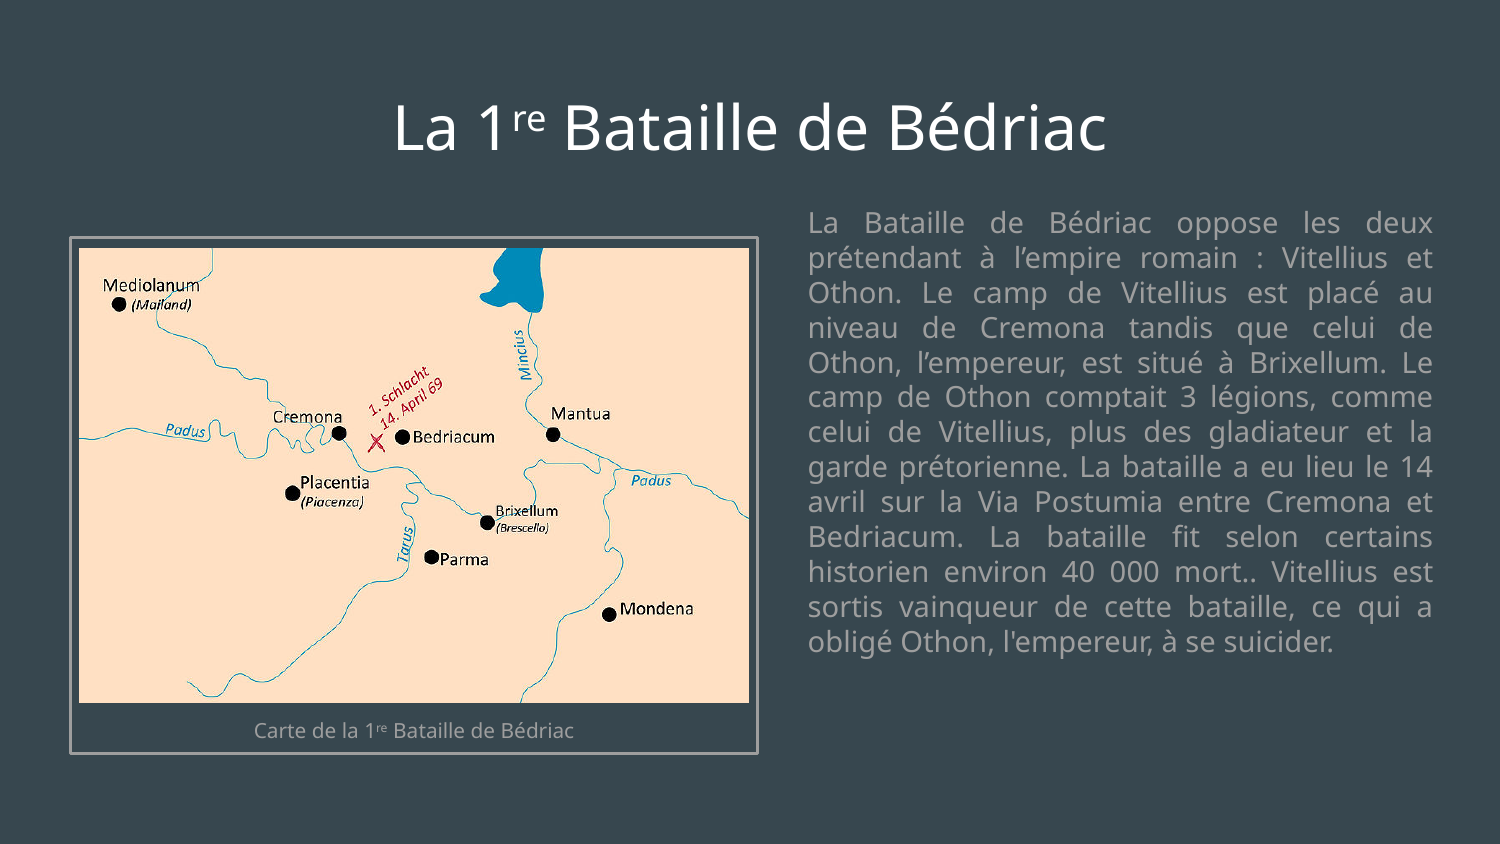

# La 1re Bataille de Bédriac
La Bataille de Bédriac oppose les deux prétendant à l’empire romain : Vitellius et Othon. Le camp de Vitellius est placé au niveau de Cremona tandis que celui de Othon, l’empereur, est situé à Brixellum. Le camp de Othon comptait 3 légions, comme celui de Vitellius, plus des gladiateur et la garde prétorienne. La bataille a eu lieu le 14 avril sur la Via Postumia entre Cremona et Bedriacum. La bataille fit selon certains historien environ 40 000 mort.. Vitellius est sortis vainqueur de cette bataille, ce qui a obligé Othon, l'empereur, à se suicider.
Carte de la 1re Bataille de Bédriac